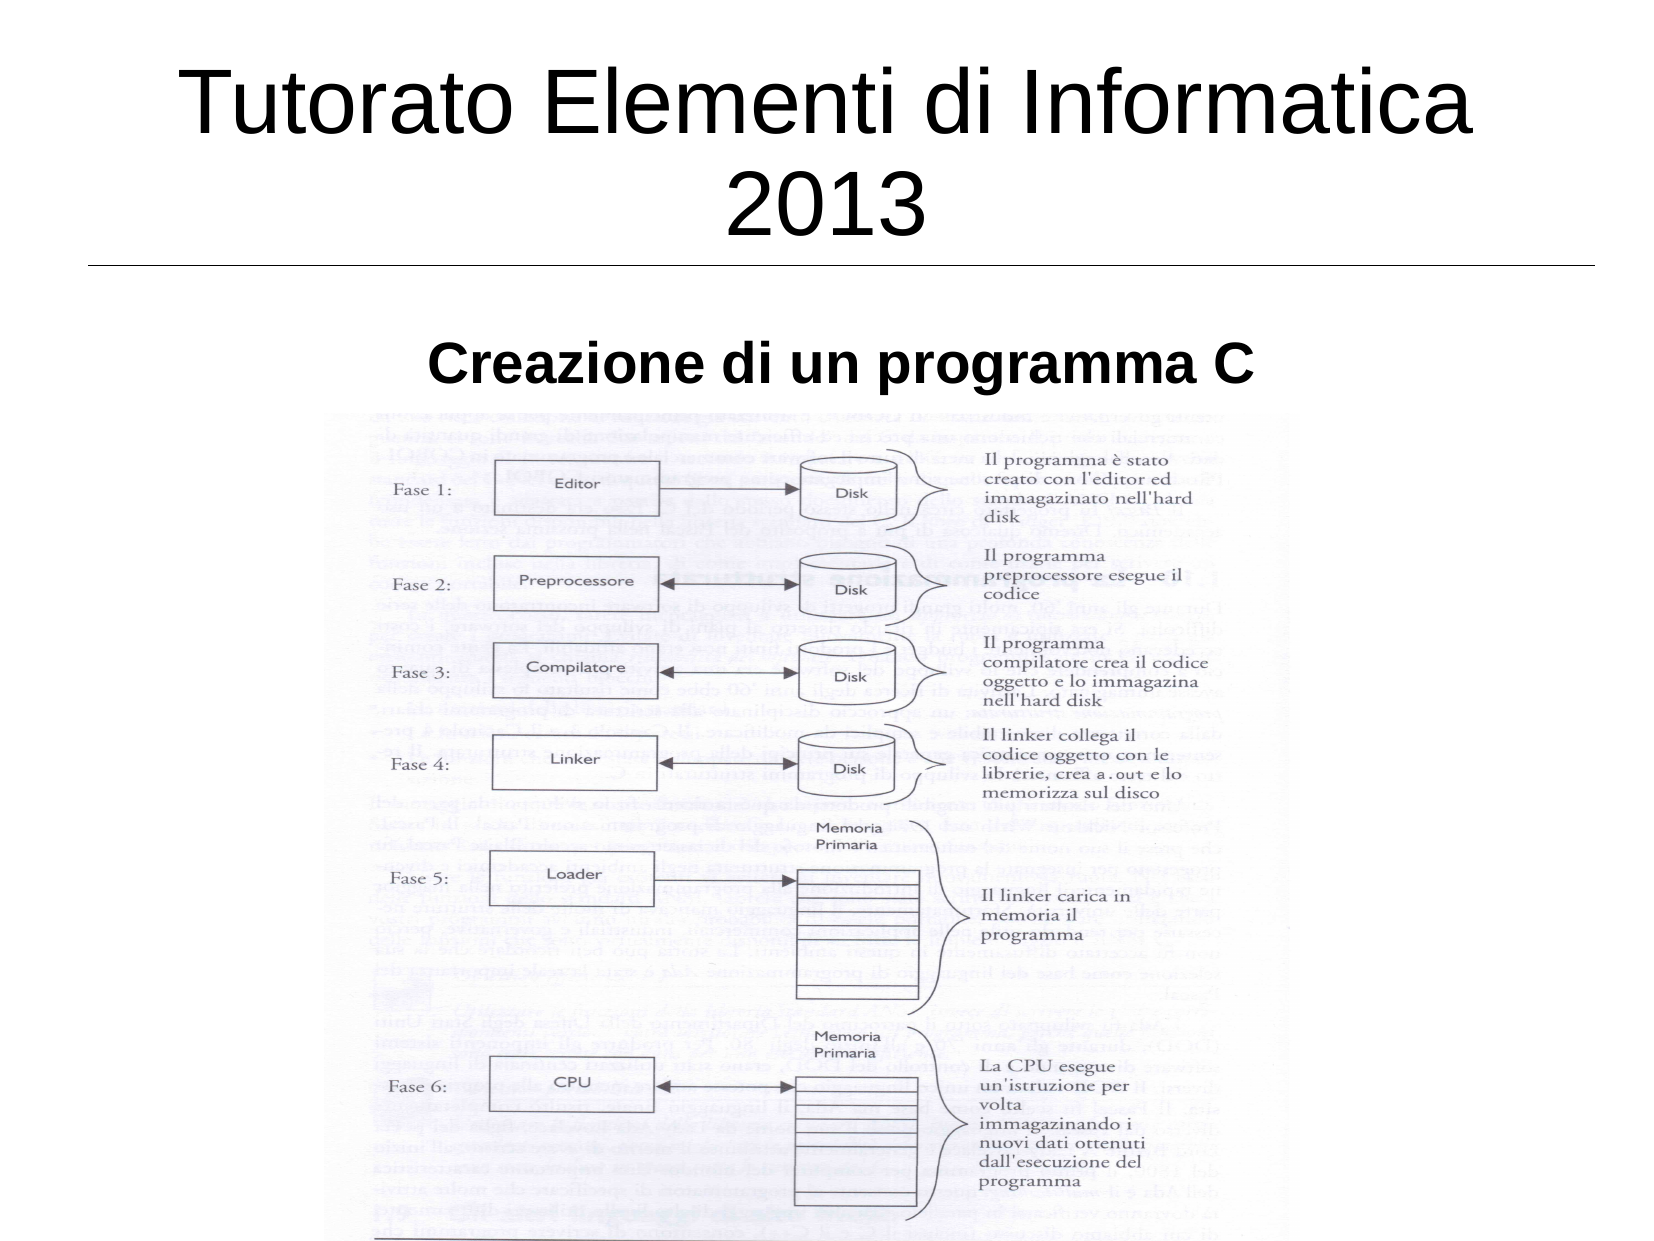

# Tutorato Elementi di Informatica 2013
Creazione di un programma C